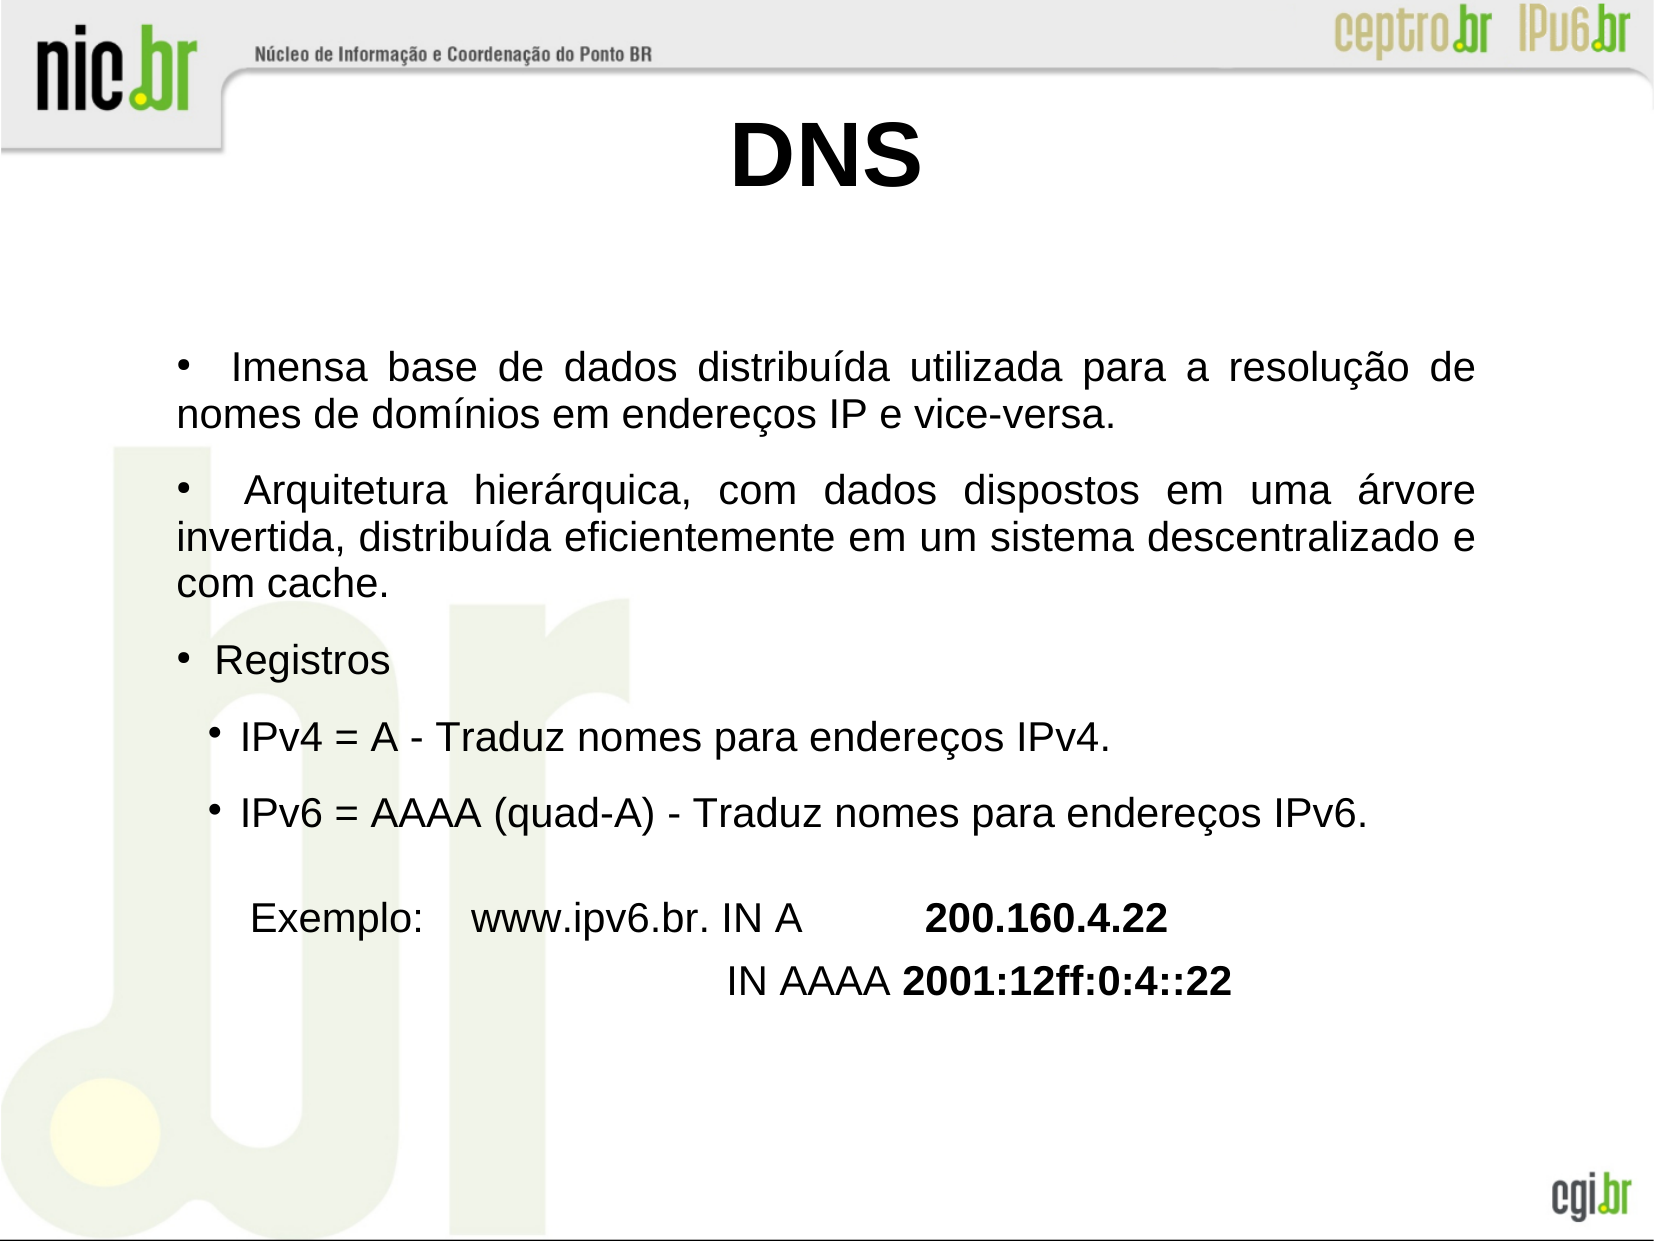

DNS
 Imensa base de dados distribuída utilizada para a resolução de nomes de domínios em endereços IP e vice-versa.
 Arquitetura hierárquica, com dados dispostos em uma árvore invertida, distribuída eficientemente em um sistema descentralizado e com cache.
 Registros
IPv4 = A - Traduz nomes para endereços IPv4.
IPv6 = AAAA (quad-A) - Traduz nomes para endereços IPv6.
 	Exemplo:	www.ipv6.br. IN A 	 200.160.4.22
								 IN AAAA 2001:12ff:0:4::22